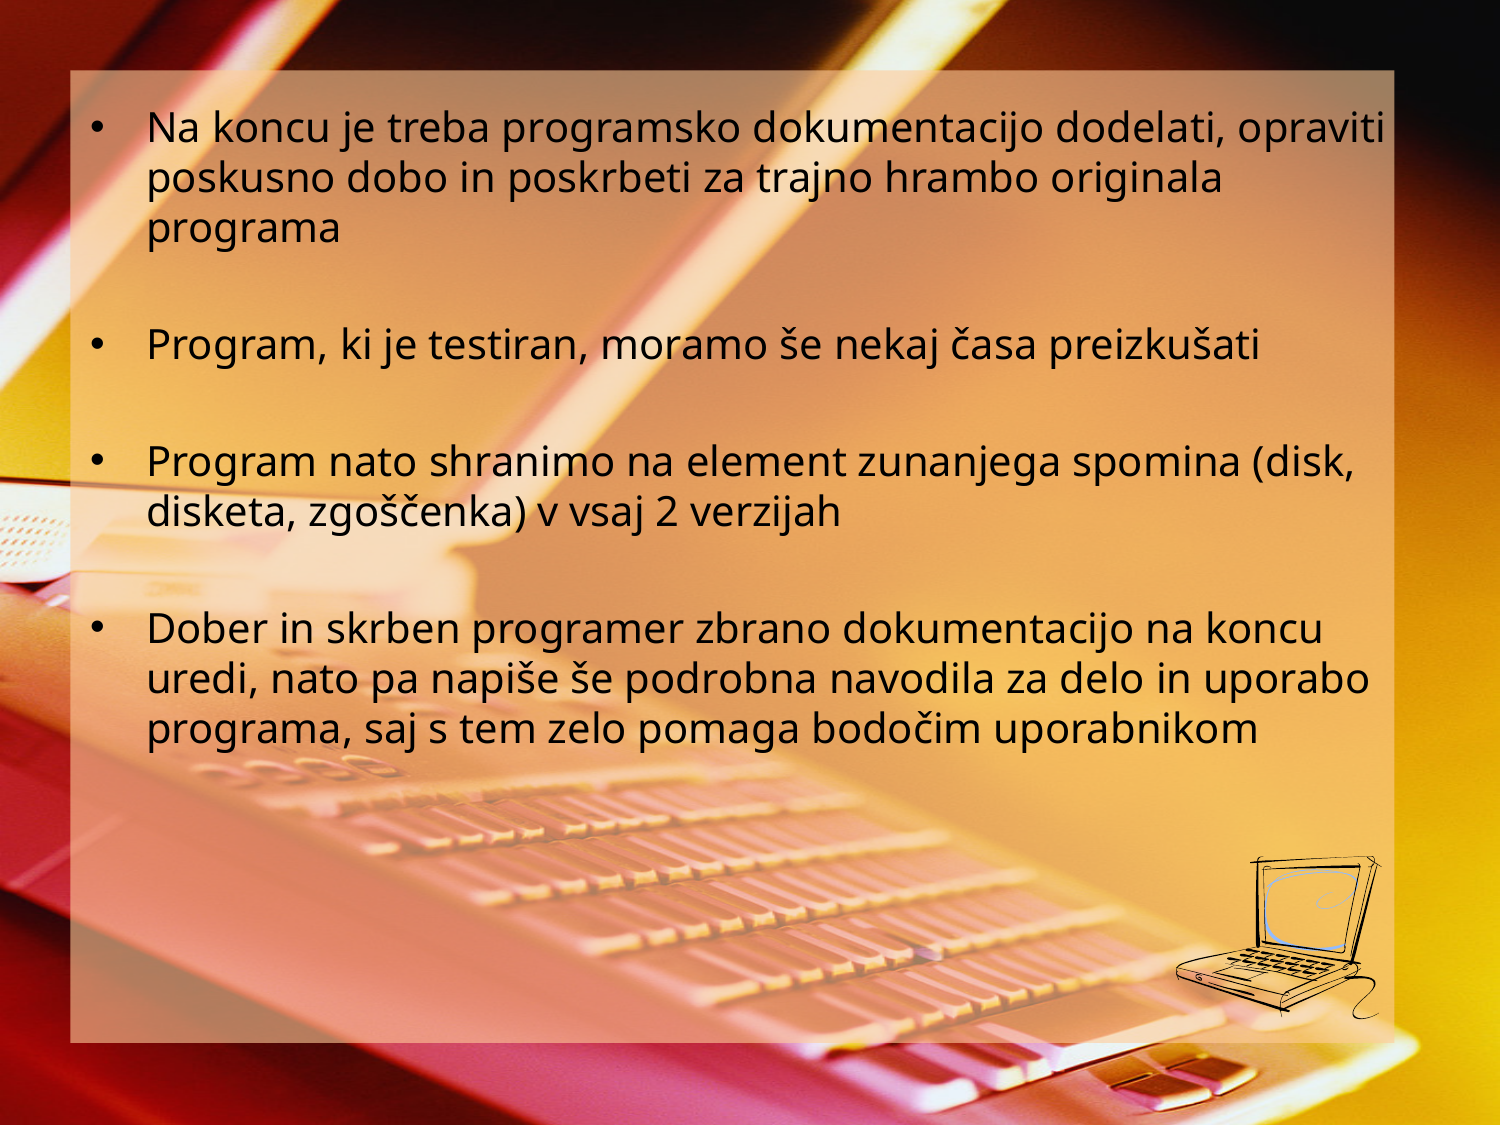

#
Na koncu je treba programsko dokumentacijo dodelati, opraviti poskusno dobo in poskrbeti za trajno hrambo originala programa
Program, ki je testiran, moramo še nekaj časa preizkušati
Program nato shranimo na element zunanjega spomina (disk, disketa, zgoščenka) v vsaj 2 verzijah
Dober in skrben programer zbrano dokumentacijo na koncu uredi, nato pa napiše še podrobna navodila za delo in uporabo programa, saj s tem zelo pomaga bodočim uporabnikom